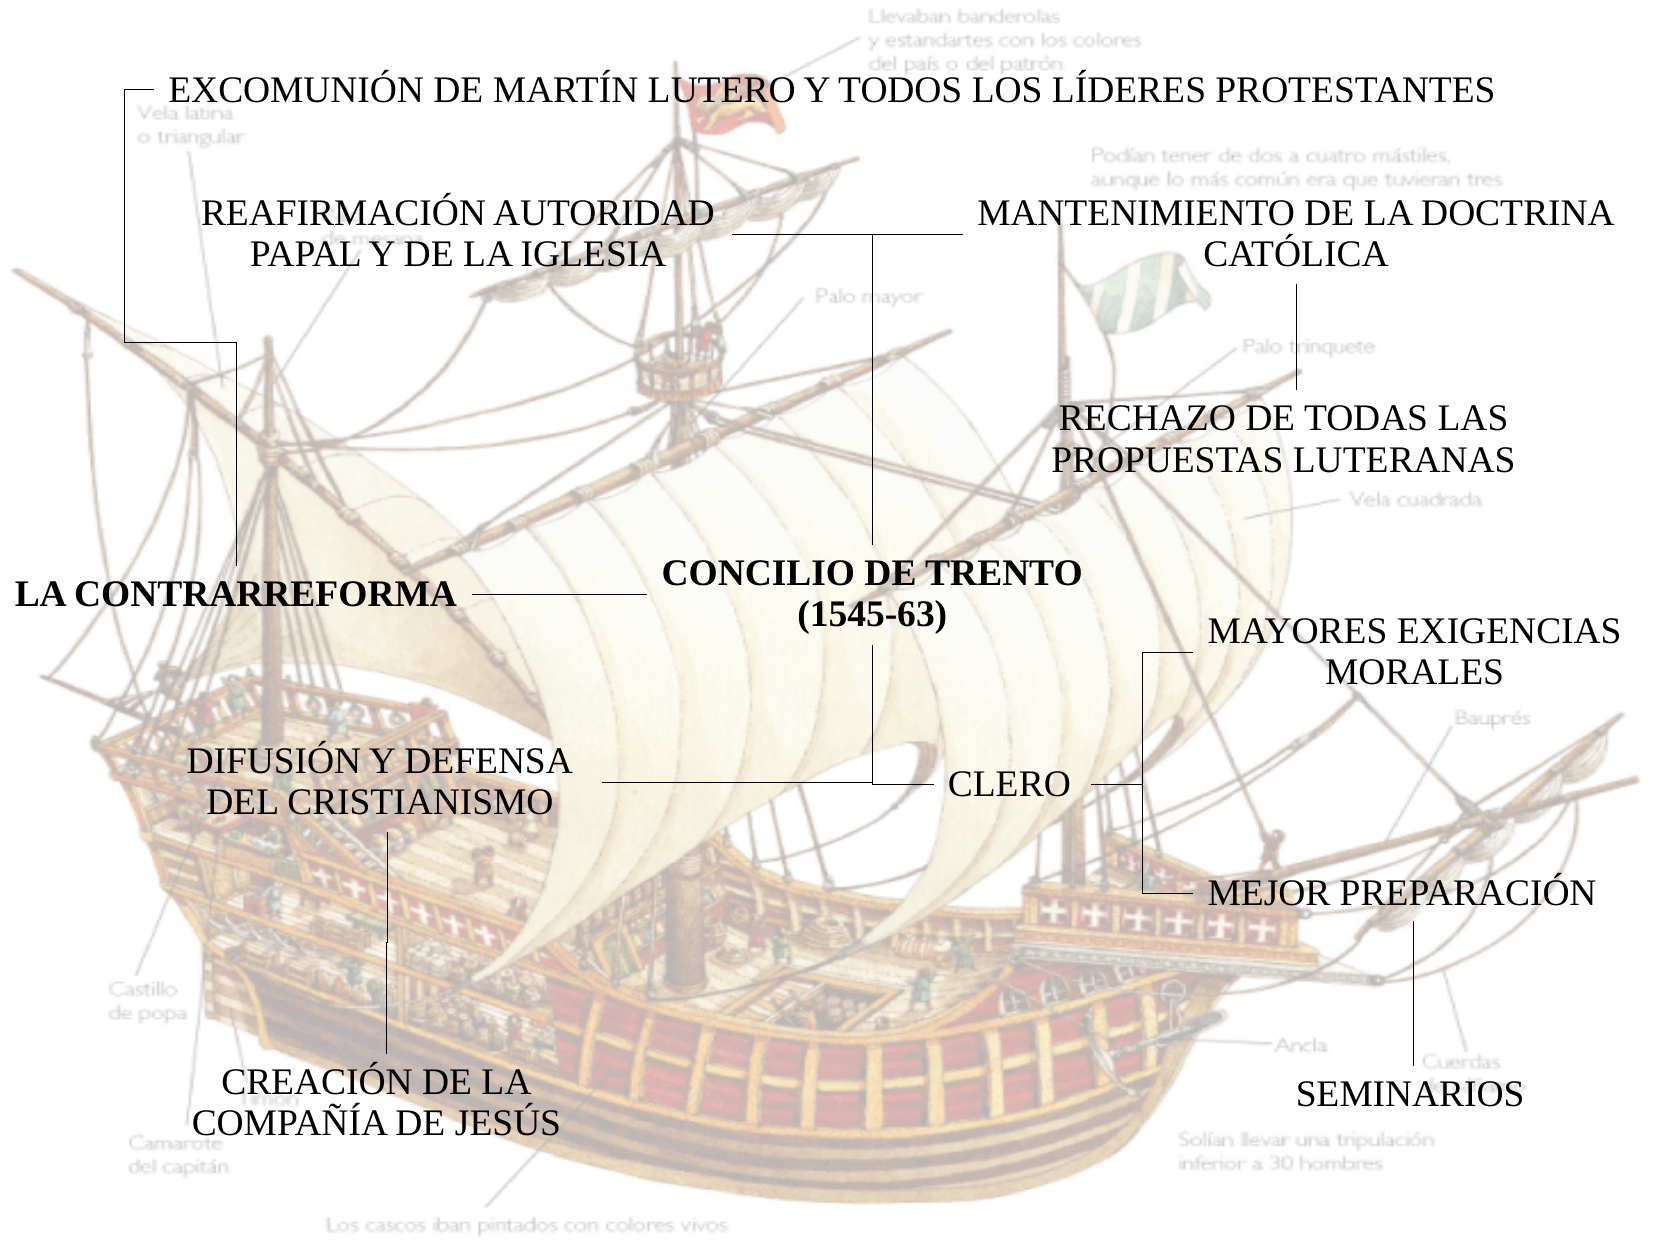

EXCOMUNIÓN DE MARTÍN LUTERO Y TODOS LOS LÍDERES PROTESTANTES
REAFIRMACIÓN AUTORIDAD
PAPAL Y DE LA IGLESIA
MANTENIMIENTO DE LA DOCTRINA
CATÓLICA
RECHAZO DE TODAS LAS
PROPUESTAS LUTERANAS
CONCILIO DE TRENTO
(1545-63)
LA CONTRARREFORMA
MAYORES EXIGENCIAS
MORALES
DIFUSIÓN Y DEFENSA
DEL CRISTIANISMO
CLERO
MEJOR PREPARACIÓN
CREACIÓN DE LA
COMPAÑÍA DE JESÚS
SEMINARIOS